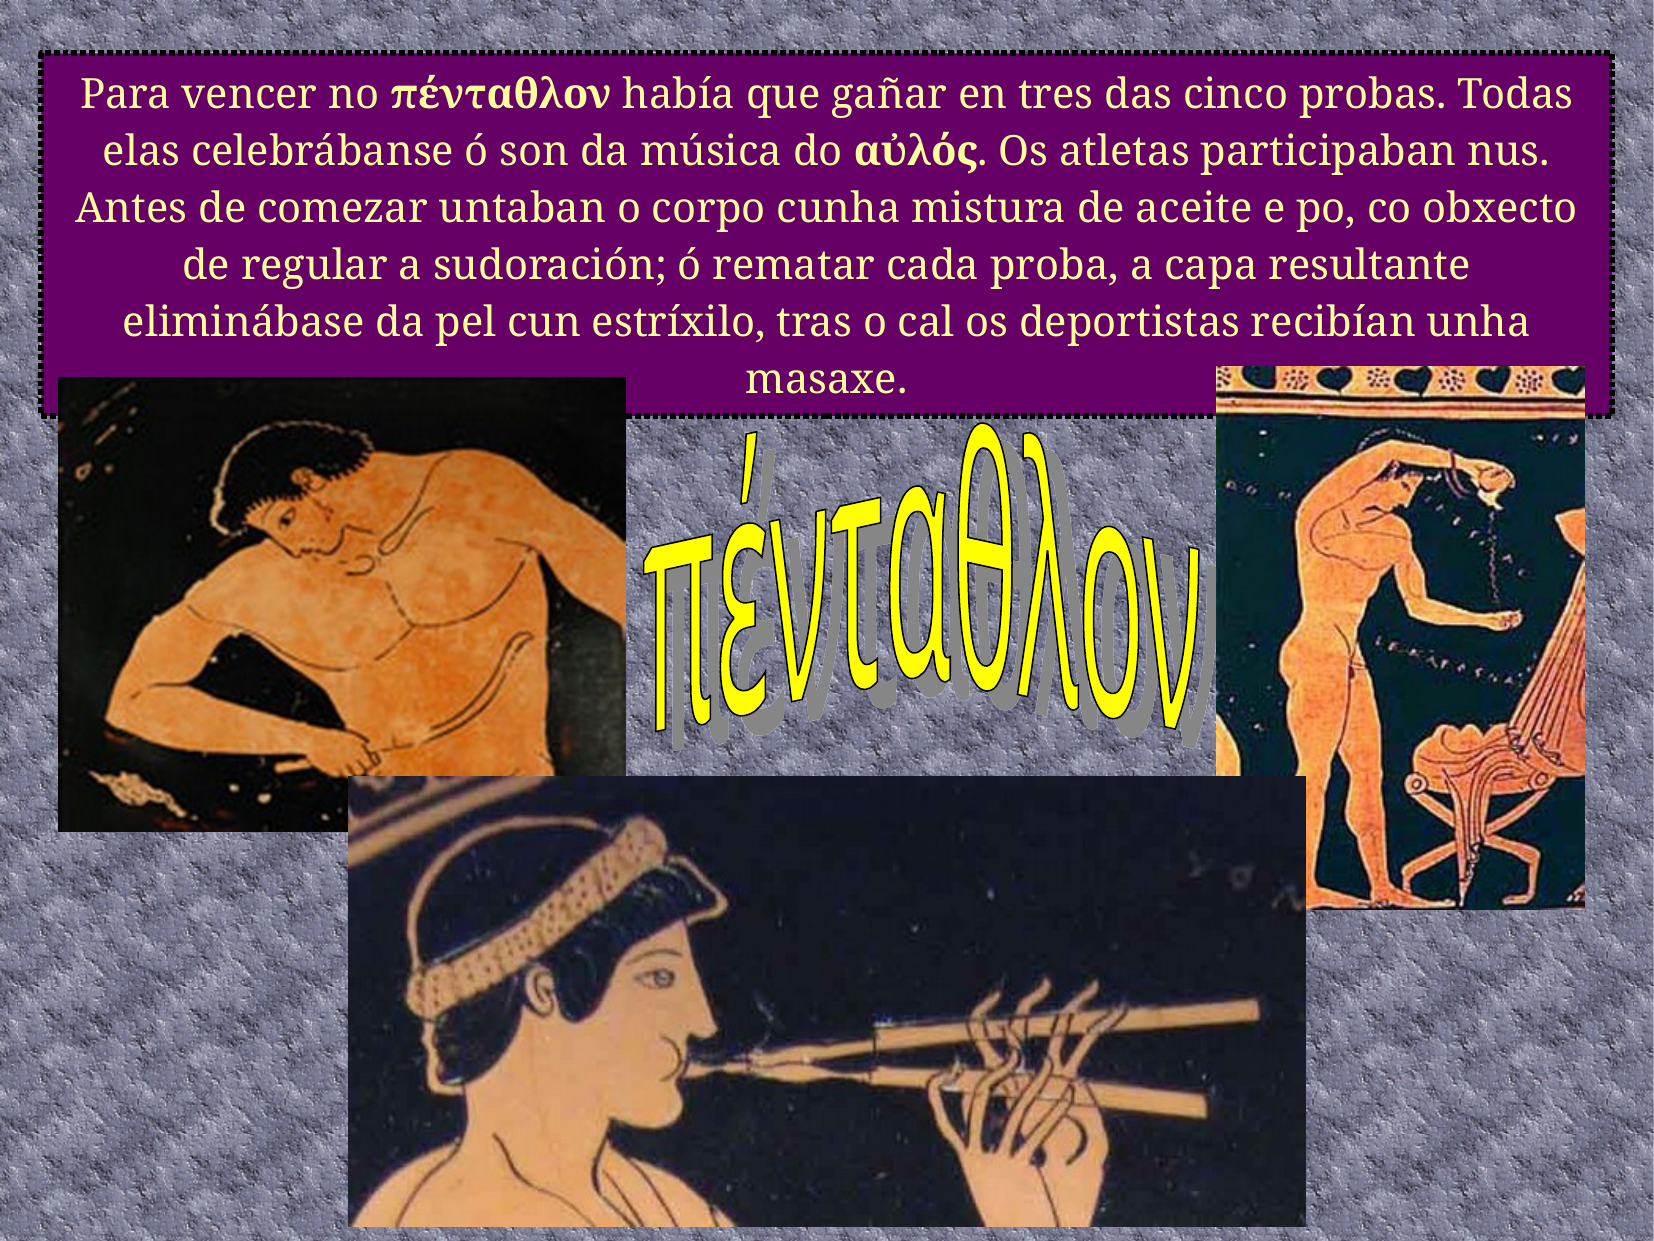

Para vencer no πένταθλον había que gañar en tres das cinco probas. Todas elas celebrábanse ó son da música do αὐλός. Os atletas participaban nus. Antes de comezar untaban o corpo cunha mistura de aceite e po, co obxecto de regular a sudoración; ó rematar cada proba, a capa resultante eliminábase da pel cun estríxilo, tras o cal os deportistas recibían unha masaxe.
πένταθλον